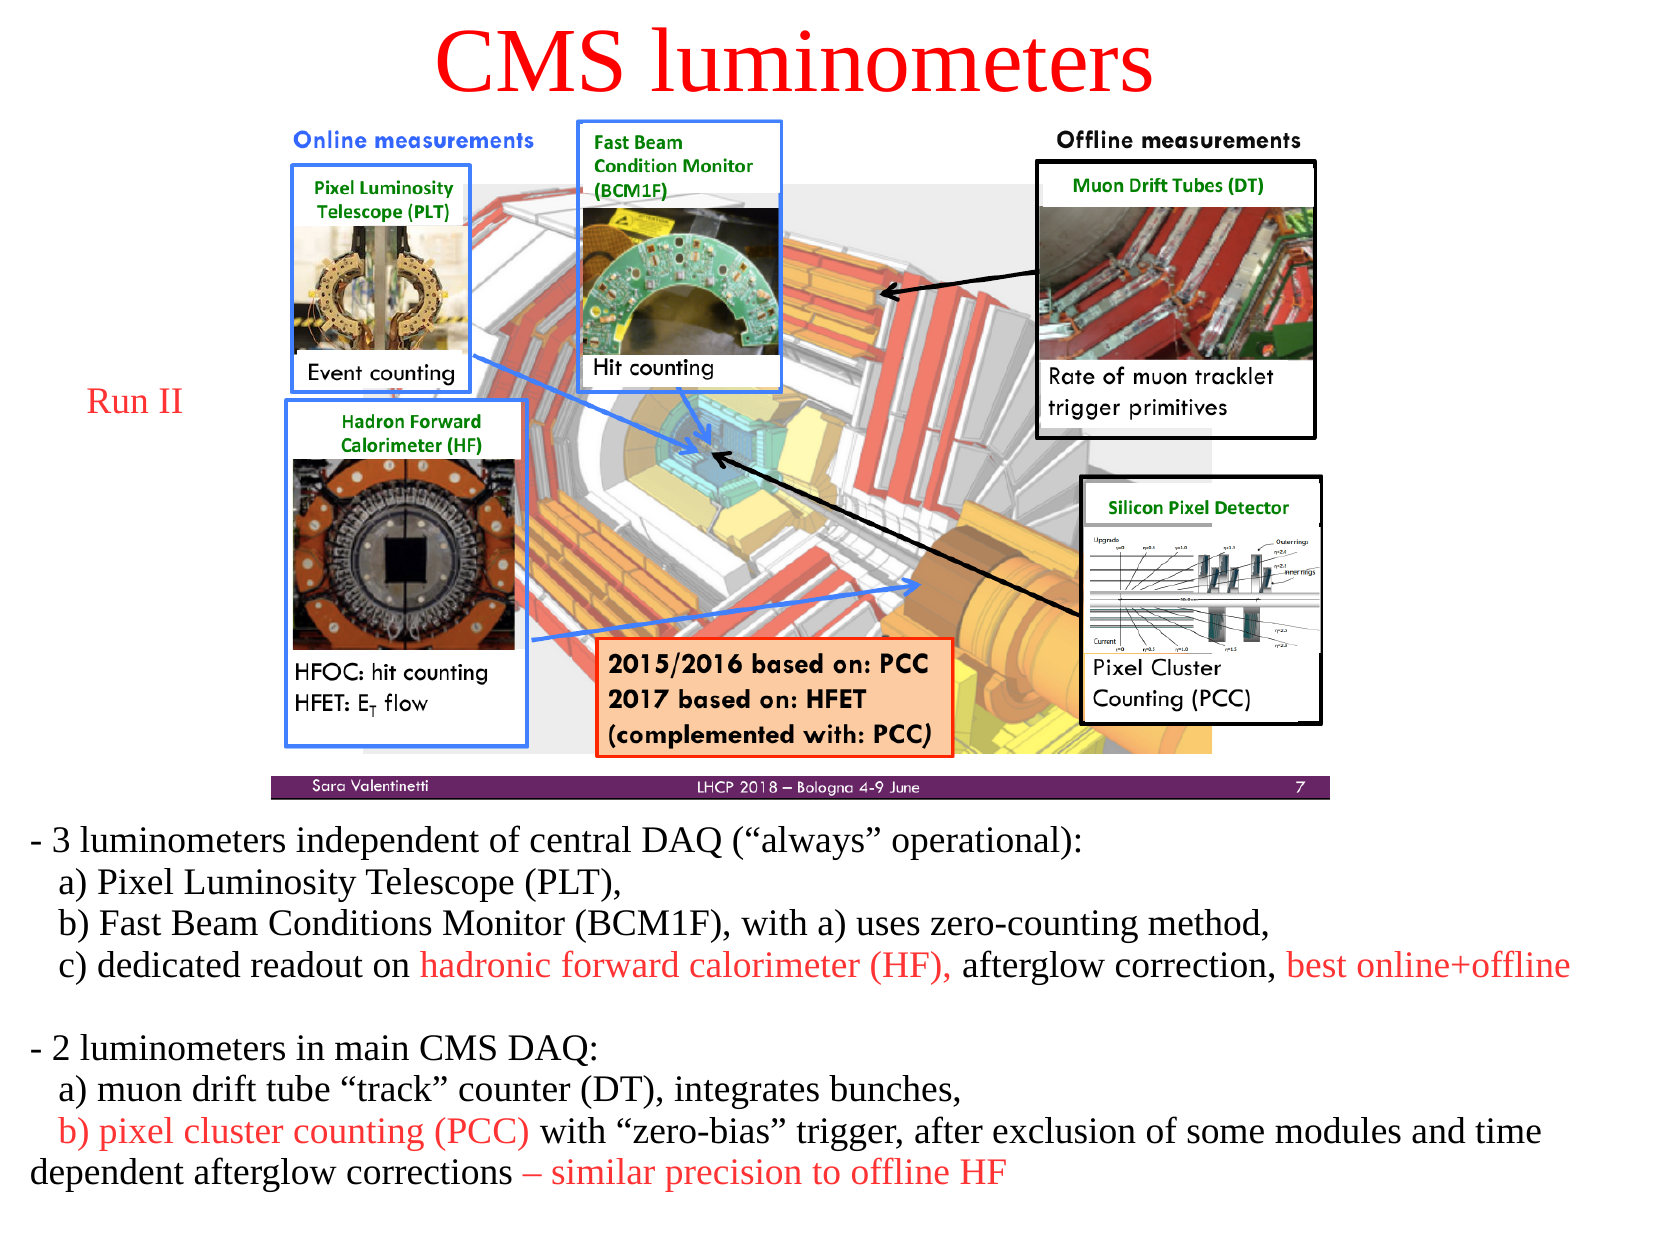

CMS luminometers
Run II
- 3 luminometers independent of central DAQ (“always” operational):
 a) Pixel Luminosity Telescope (PLT),
 b) Fast Beam Conditions Monitor (BCM1F), with a) uses zero-counting method,
 c) dedicated readout on hadronic forward calorimeter (HF), afterglow correction, best online+offline
- 2 luminometers in main CMS DAQ:
 a) muon drift tube “track” counter (DT), integrates bunches,
 b) pixel cluster counting (PCC) with “zero-bias” trigger, after exclusion of some modules and time dependent afterglow corrections – similar precision to offline HF